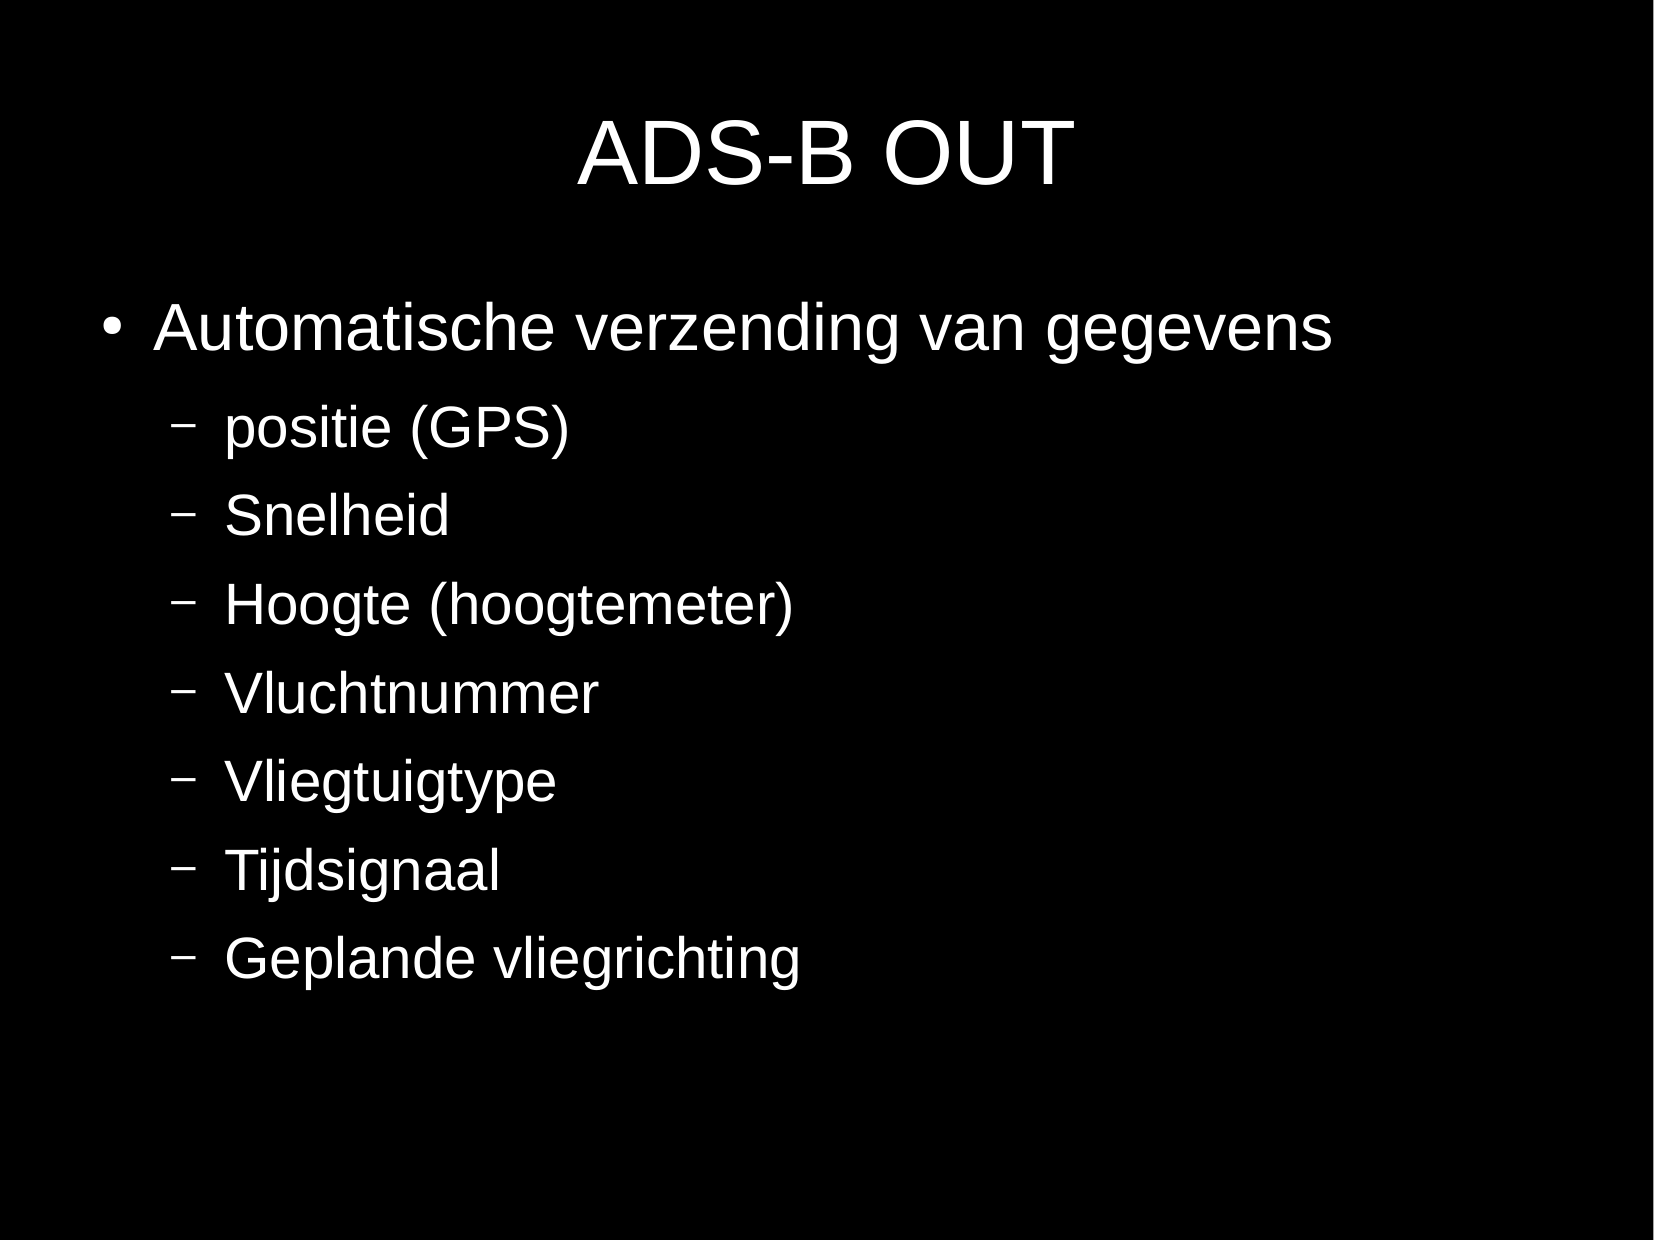

# ADS-B OUT
Automatische verzending van gegevens
positie (GPS)
Snelheid
Hoogte (hoogtemeter)
Vluchtnummer
Vliegtuigtype
Tijdsignaal
Geplande vliegrichting